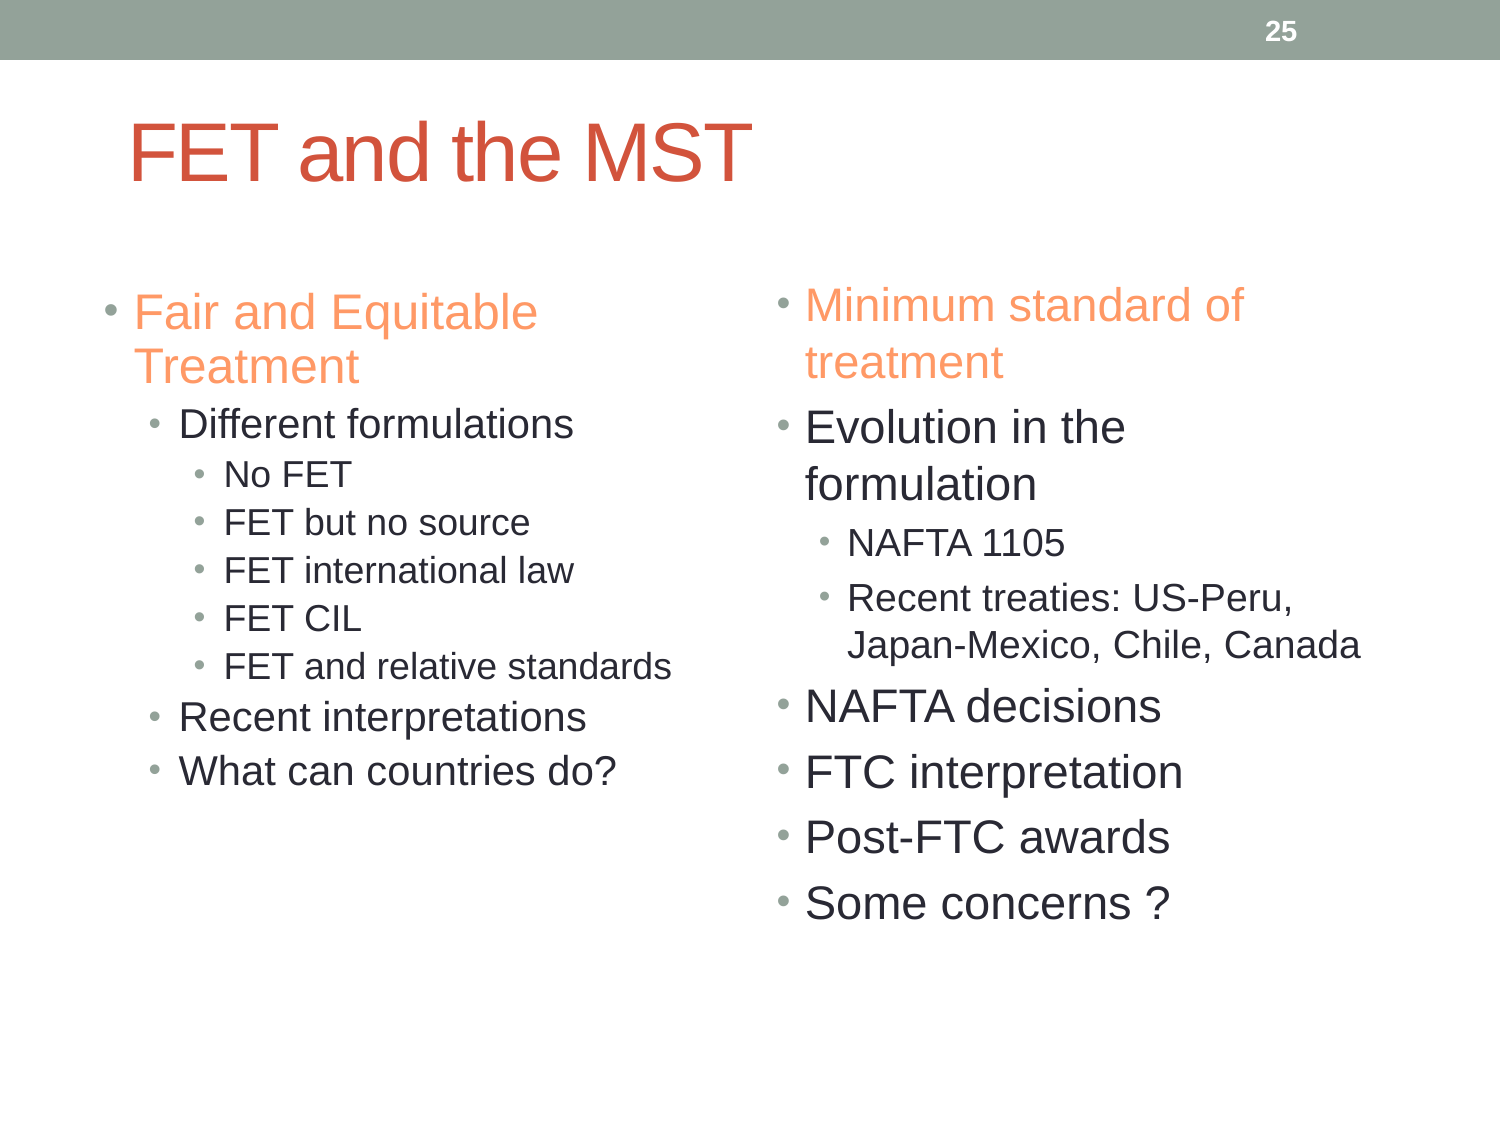

# FET and the MST
Minimum standard of treatment
Evolution in the formulation
NAFTA 1105
Recent treaties: US-Peru, Japan-Mexico, Chile, Canada
NAFTA decisions
FTC interpretation
Post-FTC awards
Some concerns ?
Fair and Equitable Treatment
Different formulations
No FET
FET but no source
FET international law
FET CIL
FET and relative standards
Recent interpretations
What can countries do?